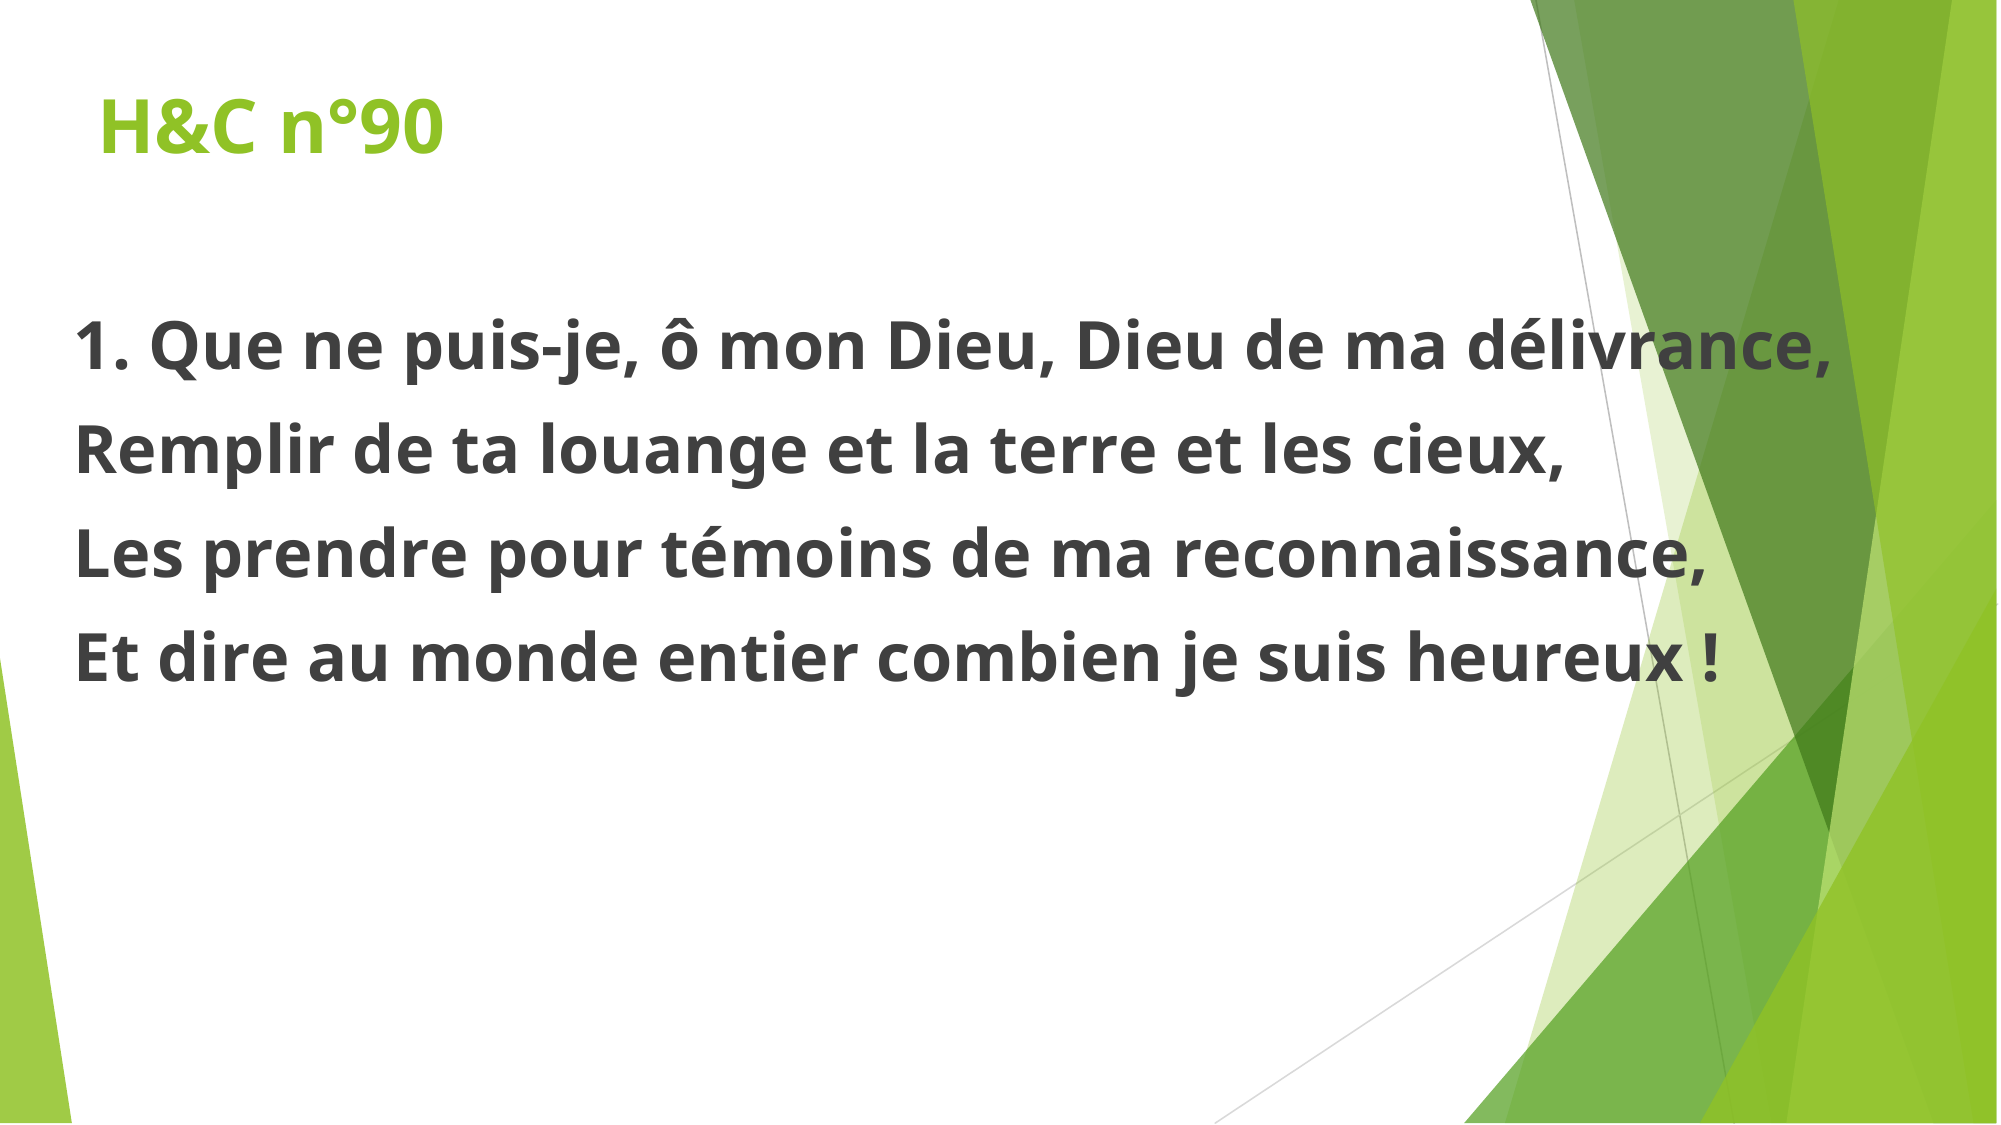

H&C n°90
1. Que ne puis-je, ô mon Dieu, Dieu de ma délivrance,
Remplir de ta louange et la terre et les cieux,
Les prendre pour témoins de ma reconnaissance,
Et dire au monde entier combien je suis heureux !